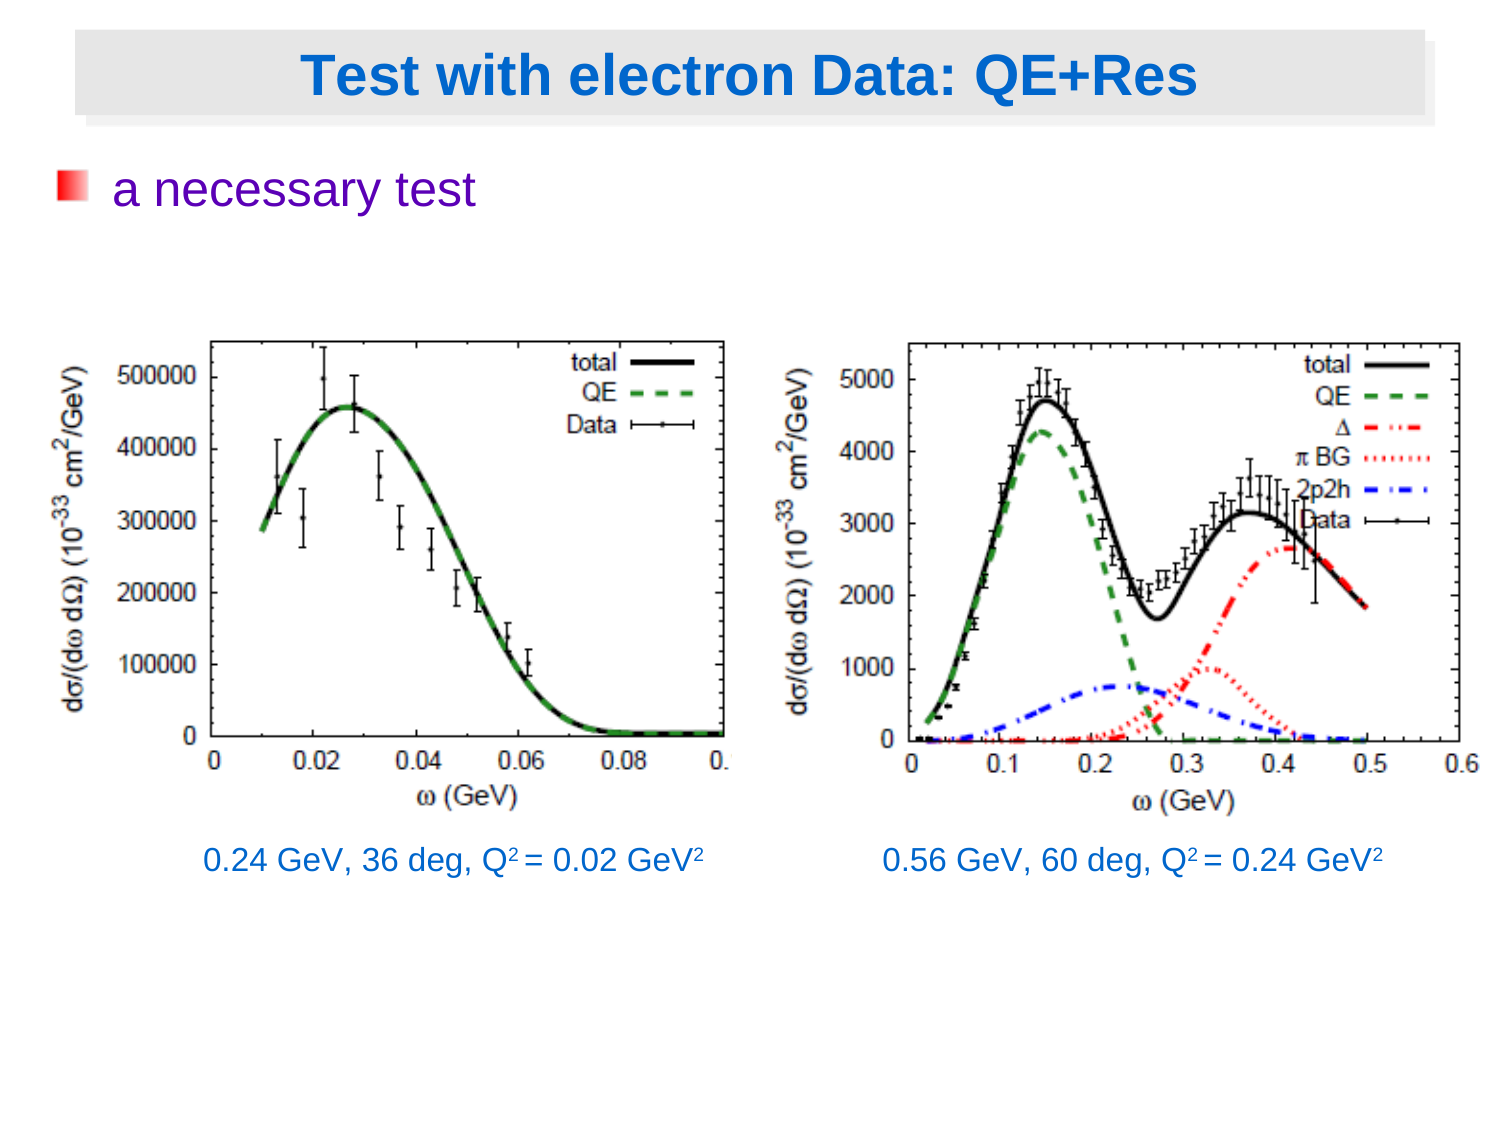

# Test with electron Data: QE+Res
a necessary test
0.24 GeV, 36 deg, Q2 = 0.02 GeV2
0.56 GeV, 60 deg, Q2 = 0.24 GeV2